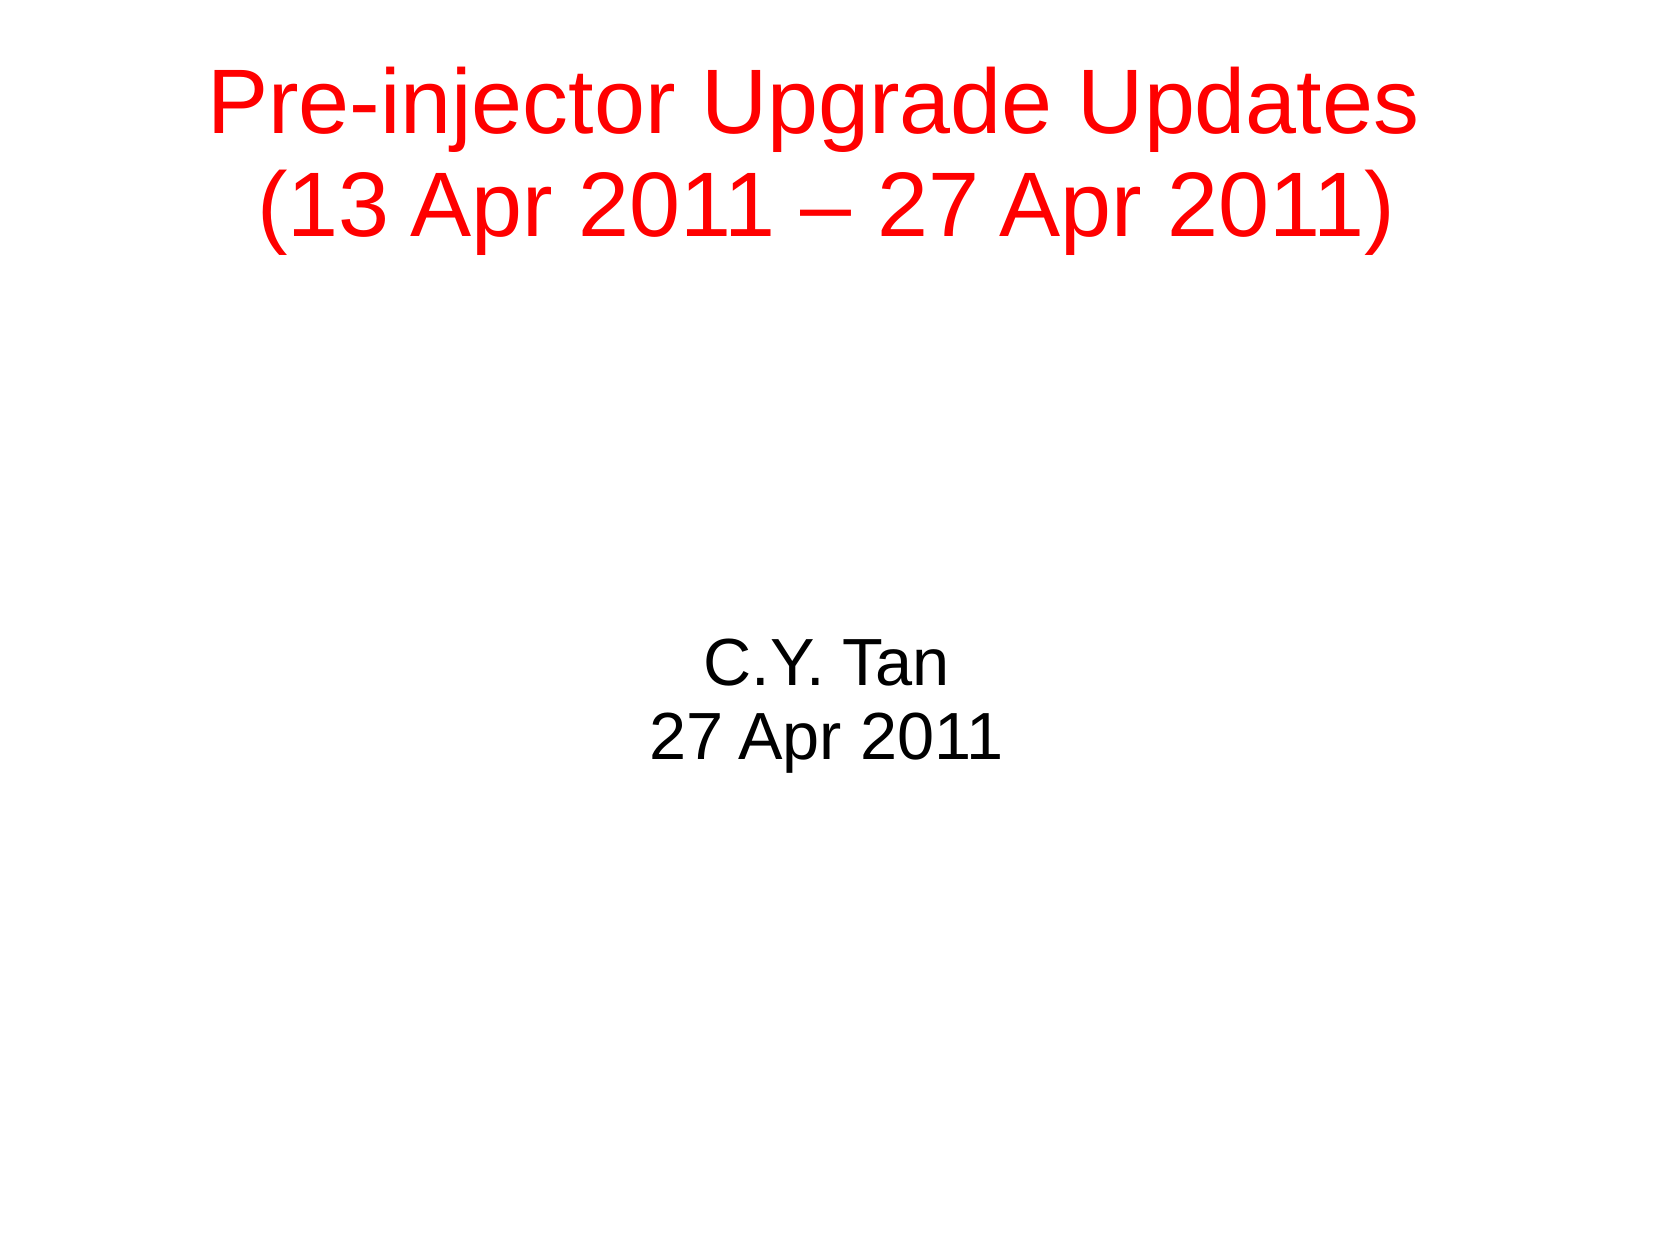

# Pre-injector Upgrade Updates (13 Apr 2011 – 27 Apr 2011)
C.Y. Tan
27 Apr 2011